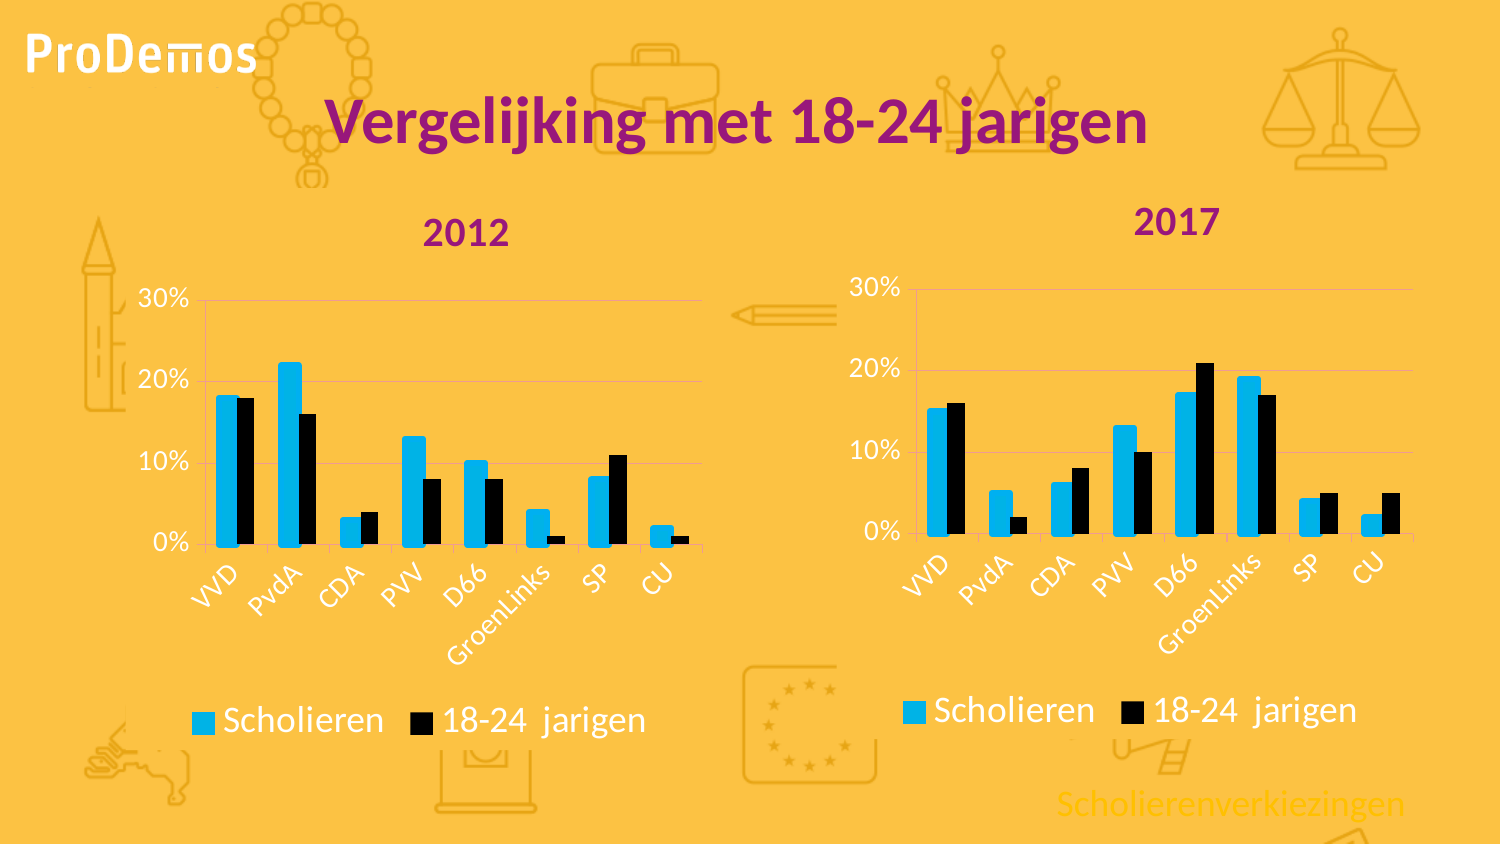

Vergelijking met 18-24 jarigen
### Chart: 2017
| Category | Scholieren | 18-24 jarigen |
|---|---|---|
| VVD | 0.15 | 0.16 |
| PvdA | 0.05 | 0.02 |
| CDA | 0.06 | 0.08 |
| PVV | 0.13 | 0.1 |
| D66 | 0.17 | 0.21 |
| GroenLinks | 0.19 | 0.17 |
| SP | 0.04 | 0.05 |
| CU | 0.02 | 0.05 |
### Chart: 2012
| Category | Scholieren | 18-24 jarigen |
|---|---|---|
| VVD | 0.18 | 0.18 |
| PvdA | 0.22 | 0.16 |
| CDA | 0.03 | 0.04 |
| PVV | 0.13 | 0.08 |
| D66 | 0.1 | 0.08 |
| GroenLinks | 0.04 | 0.01 |
| SP | 0.08 | 0.11 |
| CU | 0.02 | 0.01 |Scholierenverkiezingen